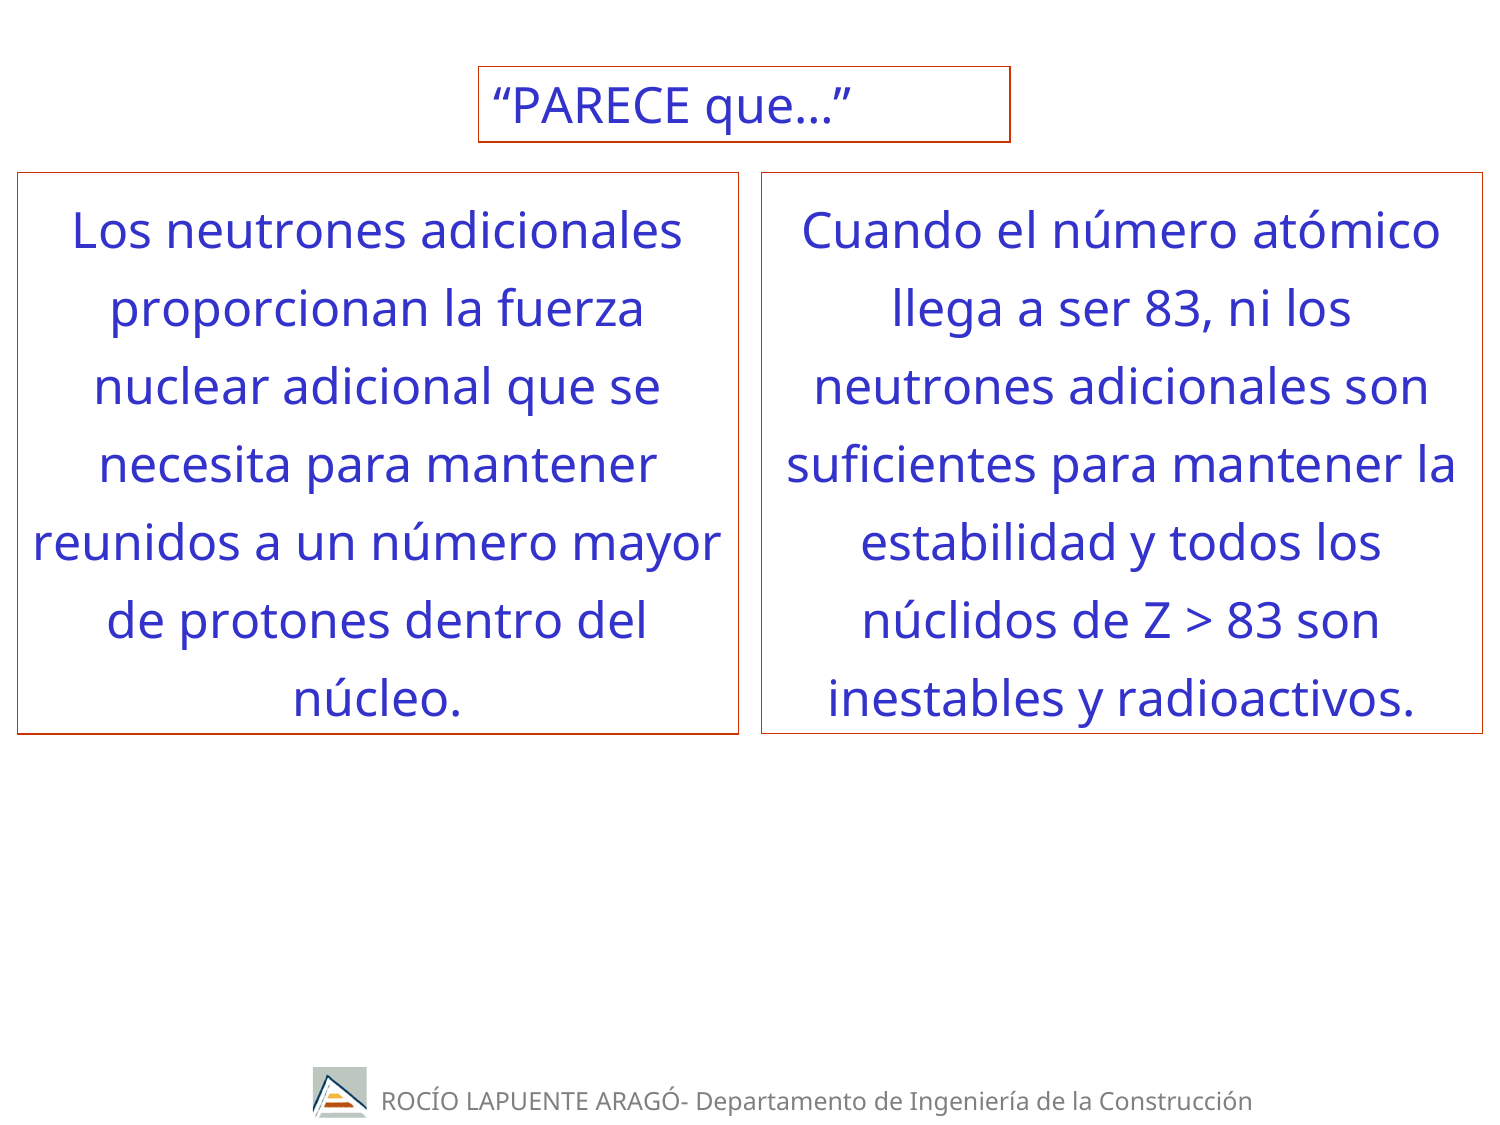

“PARECE que…”
Los neutrones adicionales proporcionan la fuerza nuclear adicional que se necesita para mantener reunidos a un número mayor de protones dentro del núcleo.
Cuando el número atómico llega a ser 83, ni los neutrones adicionales son suficientes para mantener la estabilidad y todos los núclidos de Z > 83 son inestables y radioactivos.